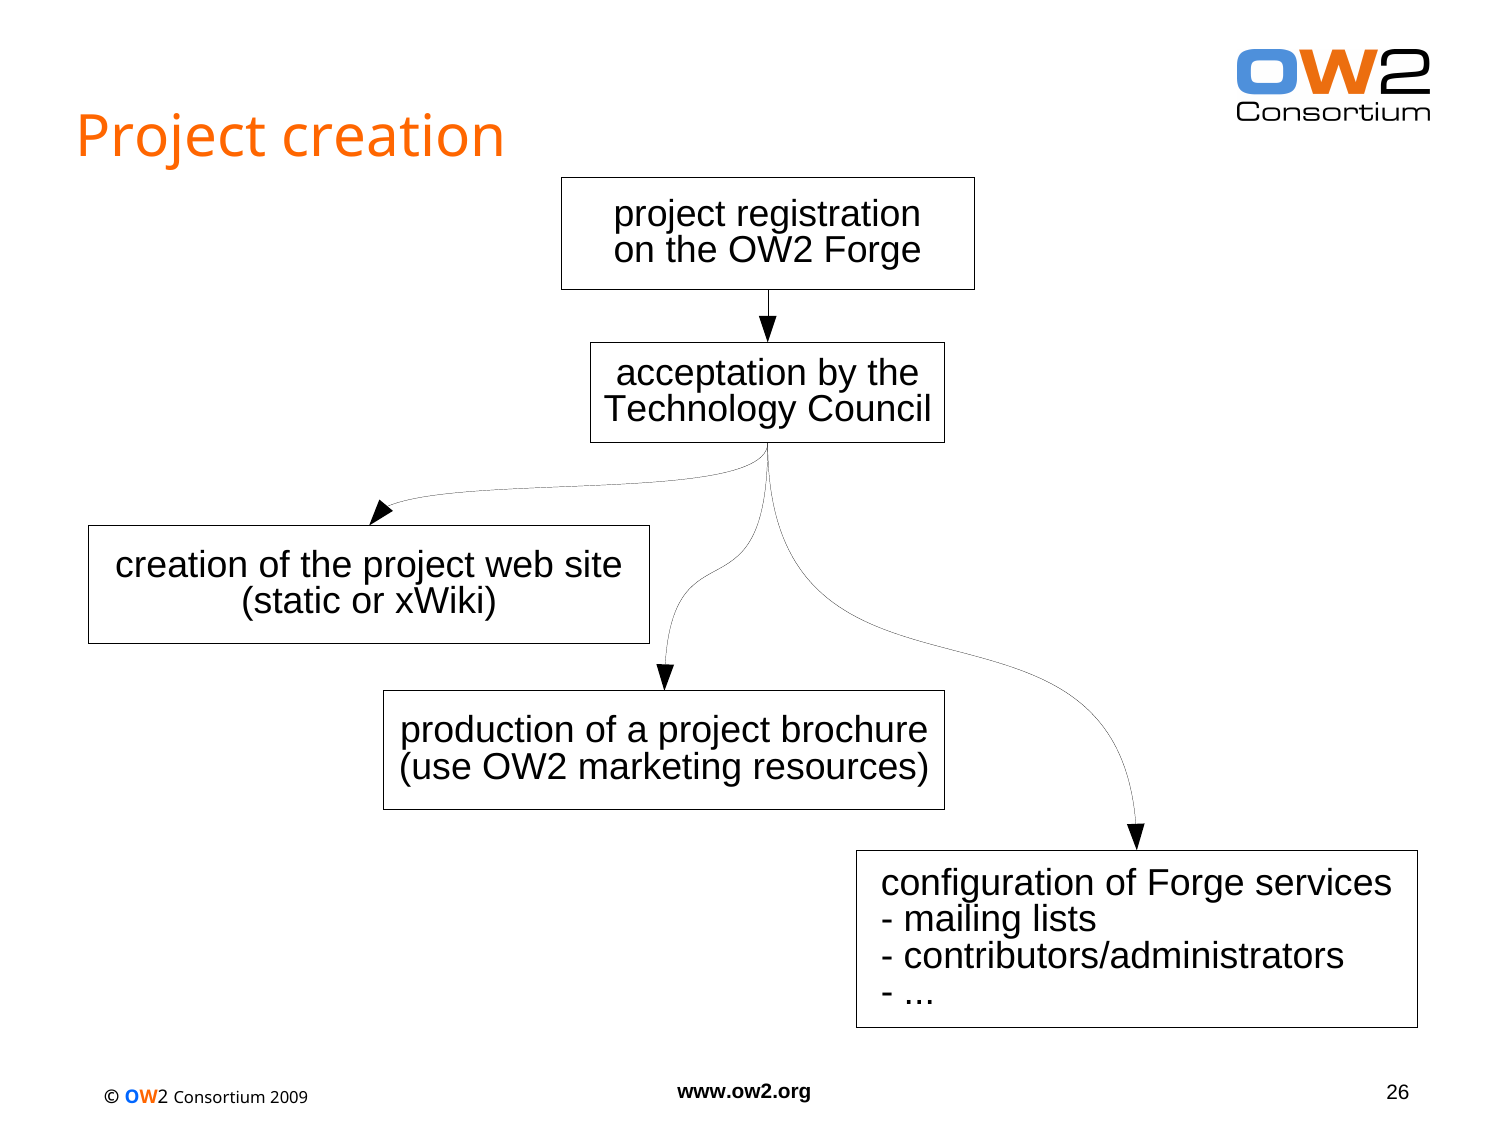

# Project creation
project registration
on the OW2 Forge
acceptation by the
Technology Council
creation of the project web site
(static or xWiki)
production of a project brochure
(use OW2 marketing resources)
configuration of Forge services
- mailing lists
- contributors/administrators
- ...
26